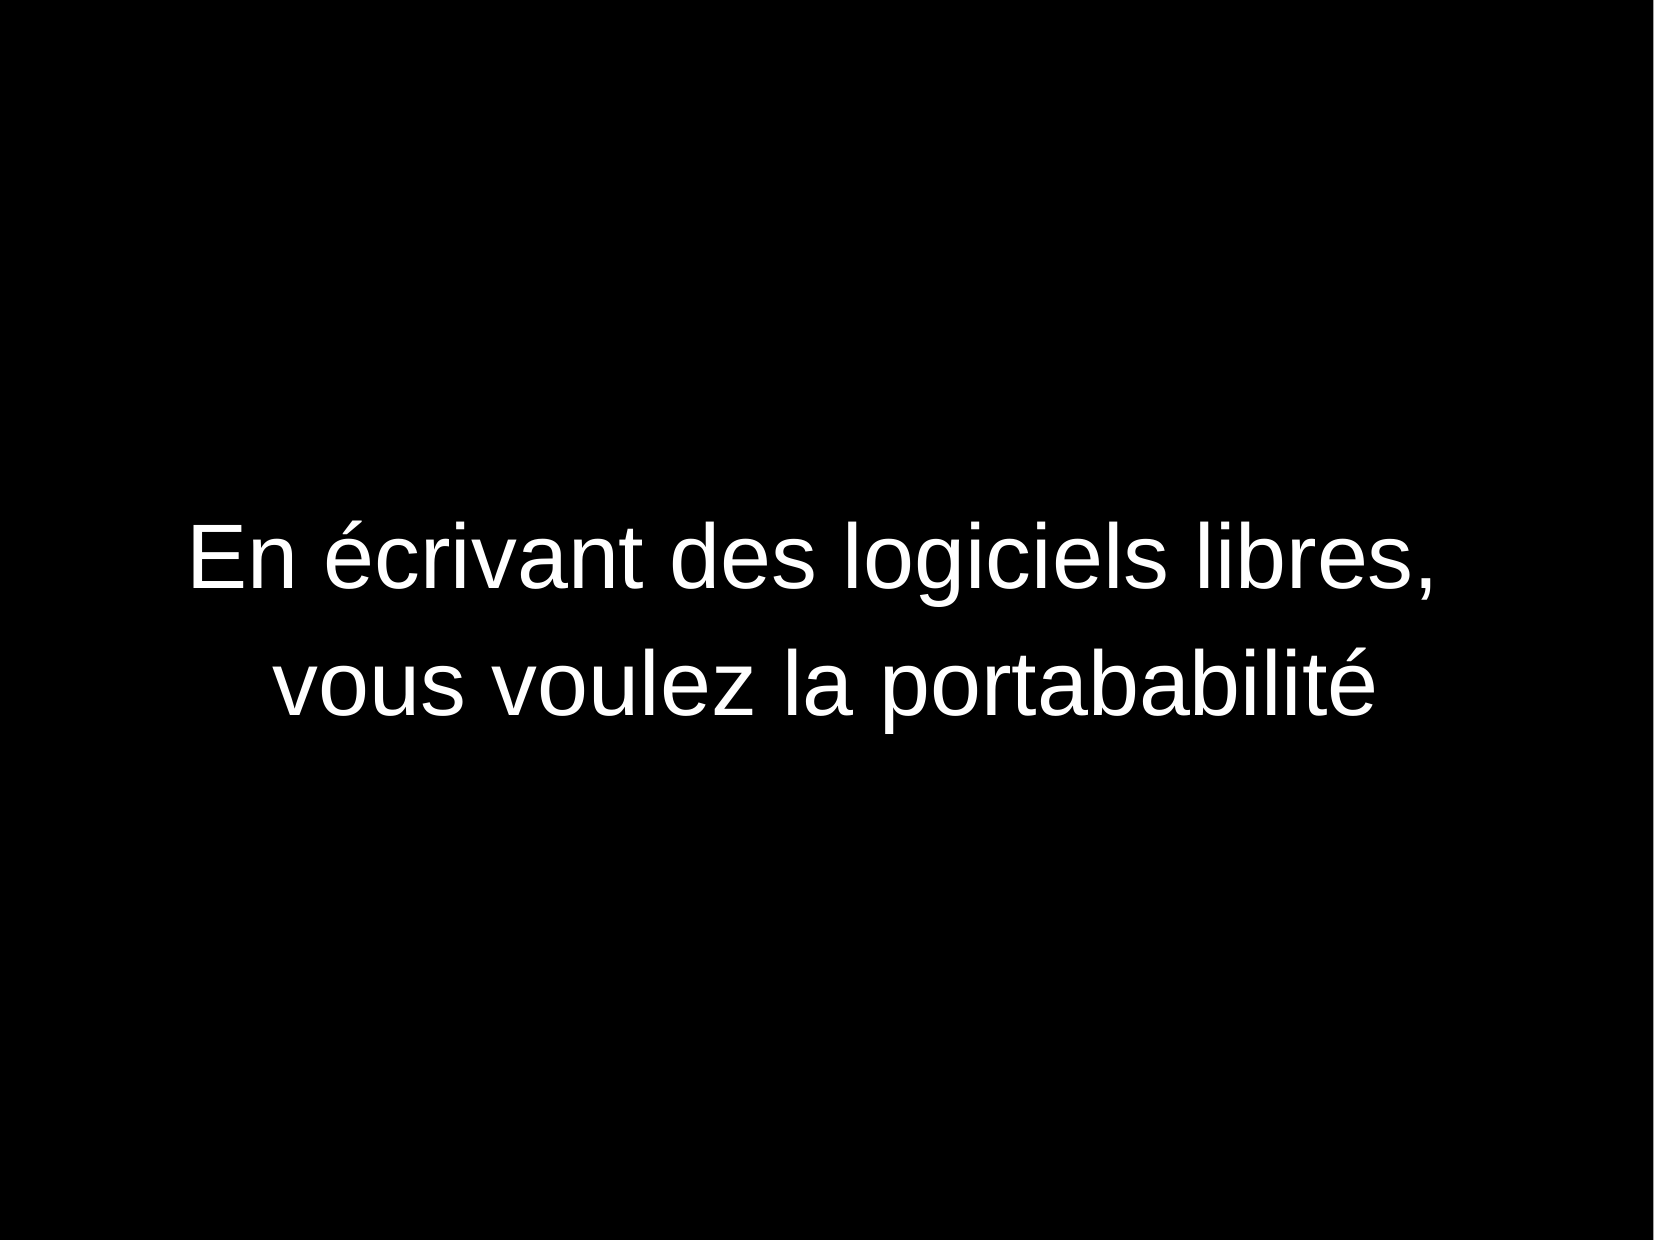

En écrivant des logiciels libres,
vous voulez la portababilité